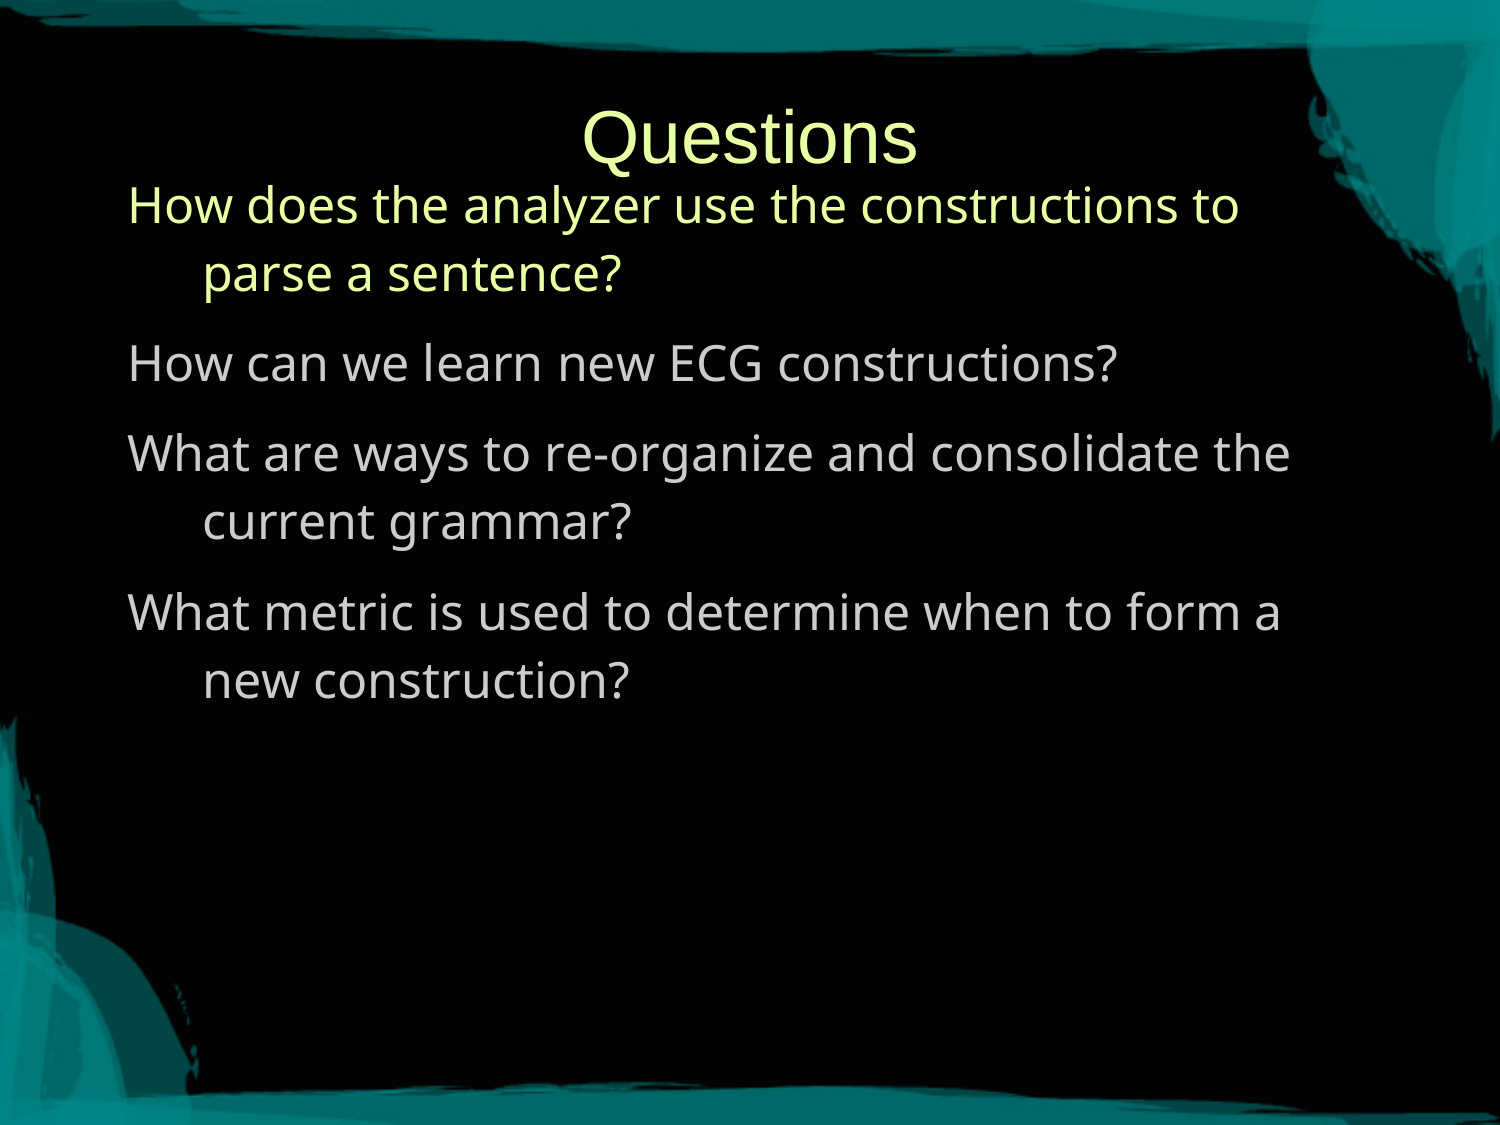

# Questions
How does the analyzer use the constructions to parse a sentence?
How can we learn new ECG constructions?
What are ways to re-organize and consolidate the current grammar?
What metric is used to determine when to form a new construction?